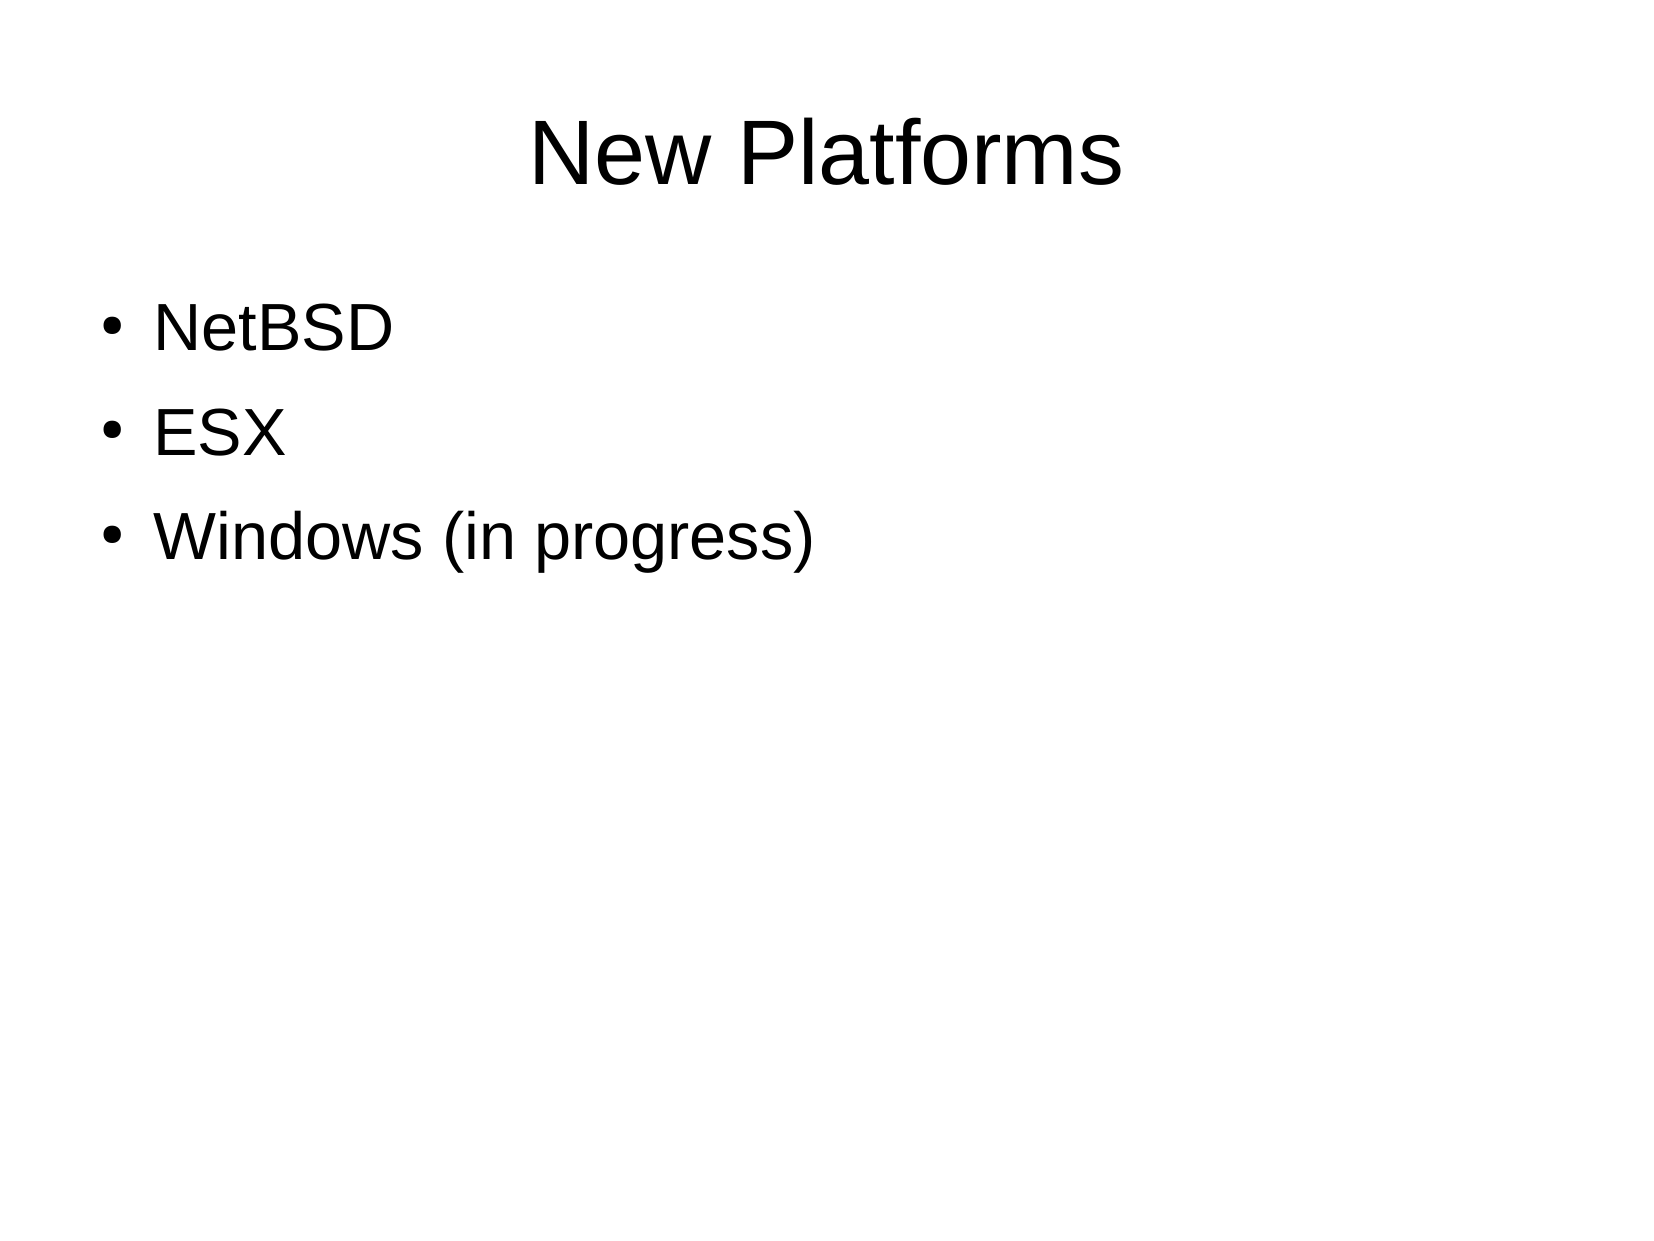

# New Platforms
NetBSD
ESX
Windows (in progress)